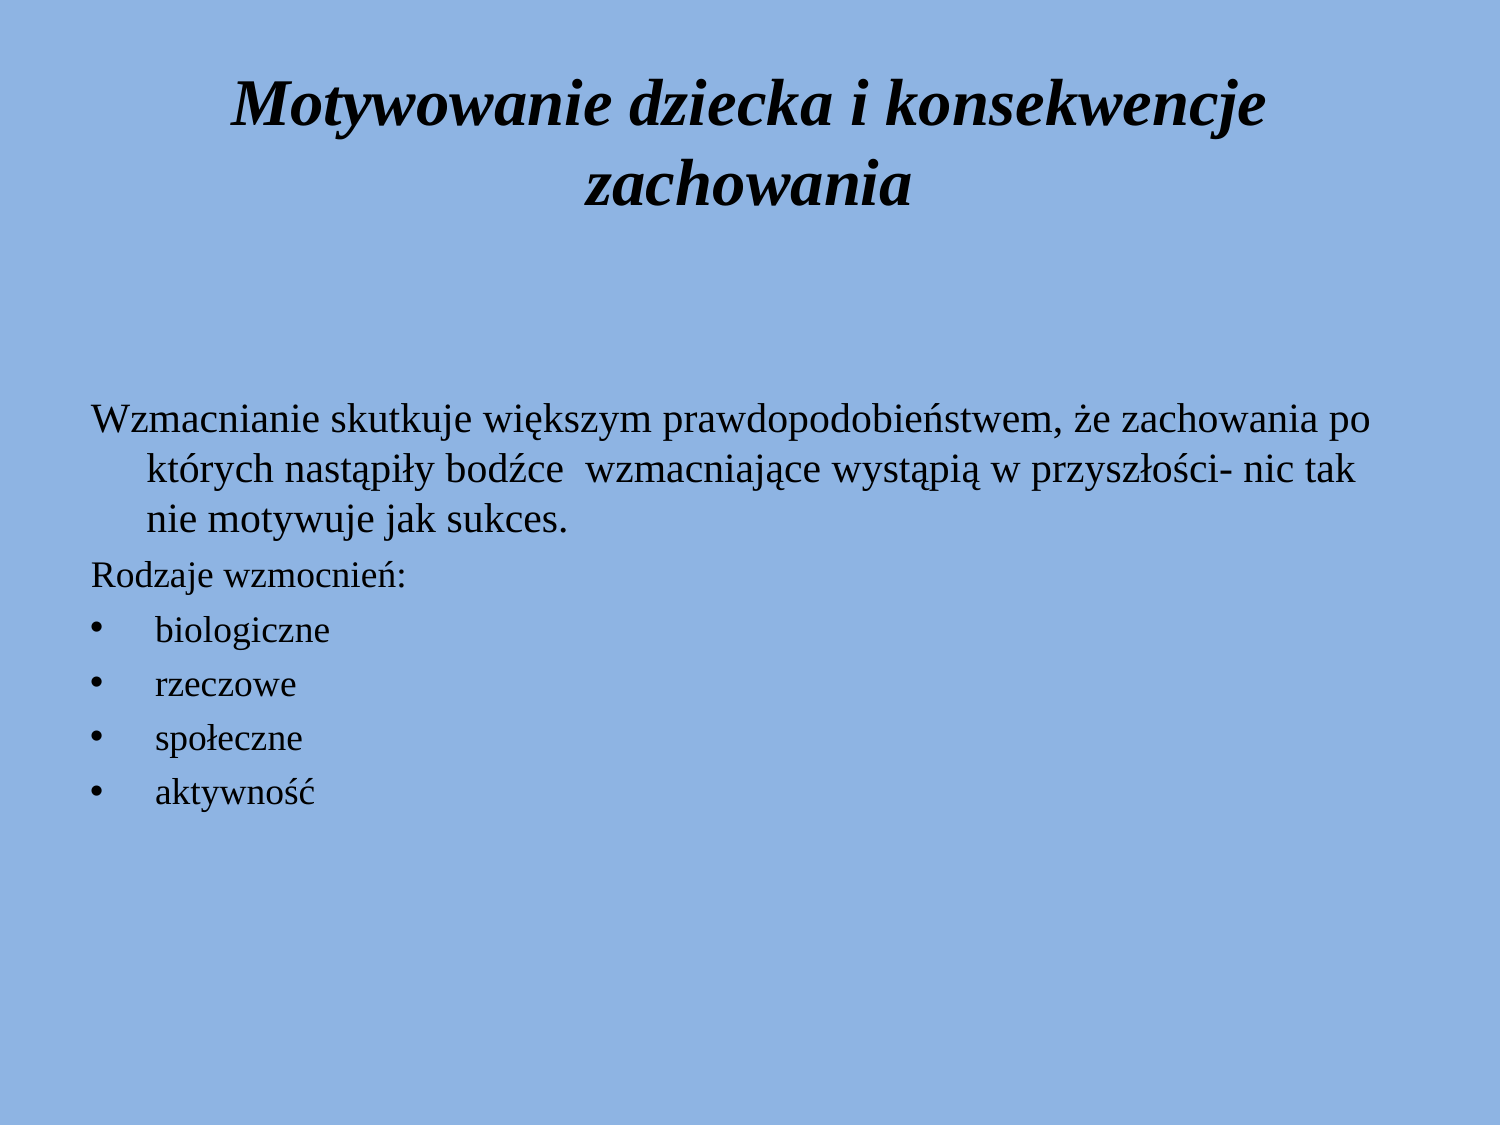

Motywowanie dziecka i konsekwencje zachowania
Wzmacnianie skutkuje większym prawdopodobieństwem, że zachowania po których nastąpiły bodźce wzmacniające wystąpią w przyszłości- nic tak nie motywuje jak sukces.
Rodzaje wzmocnień:
 biologiczne
 rzeczowe
 społeczne
 aktywność